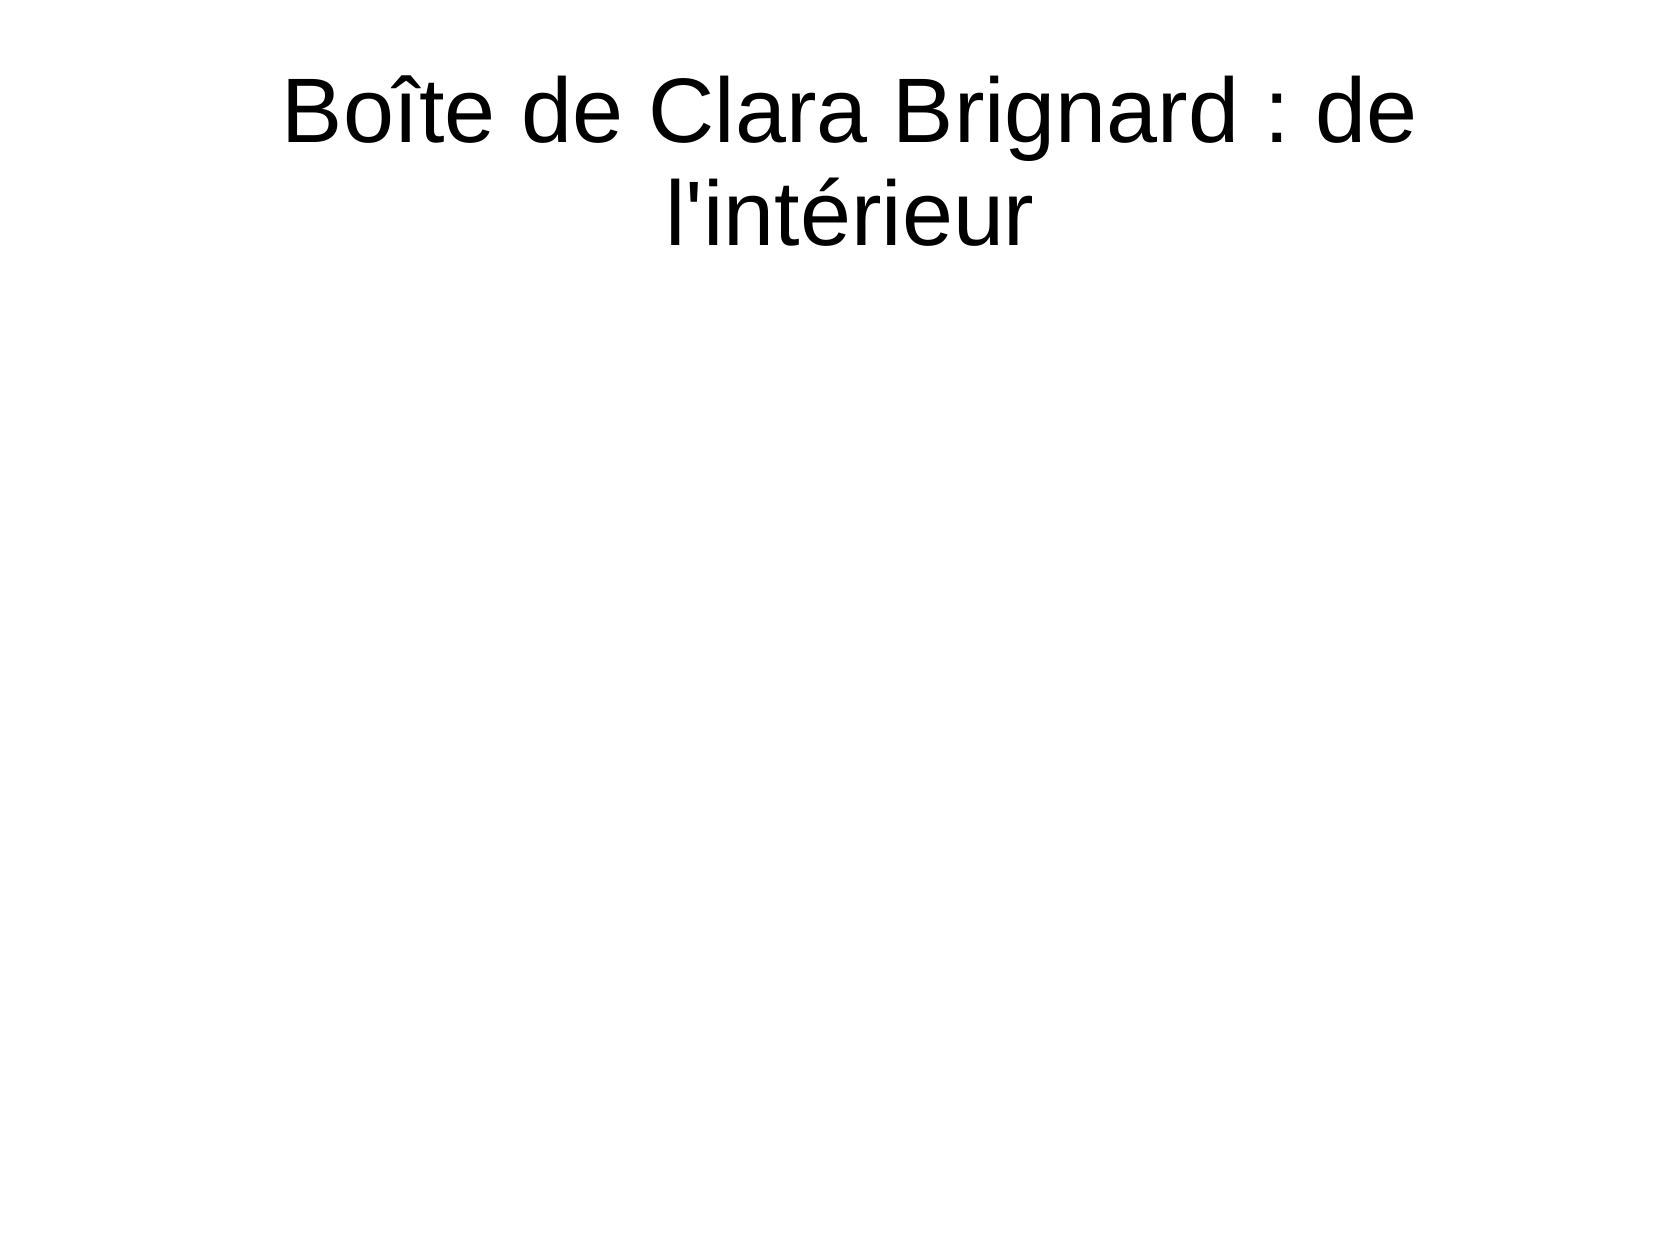

# Boîte de Clara Brignard : de l'intérieur